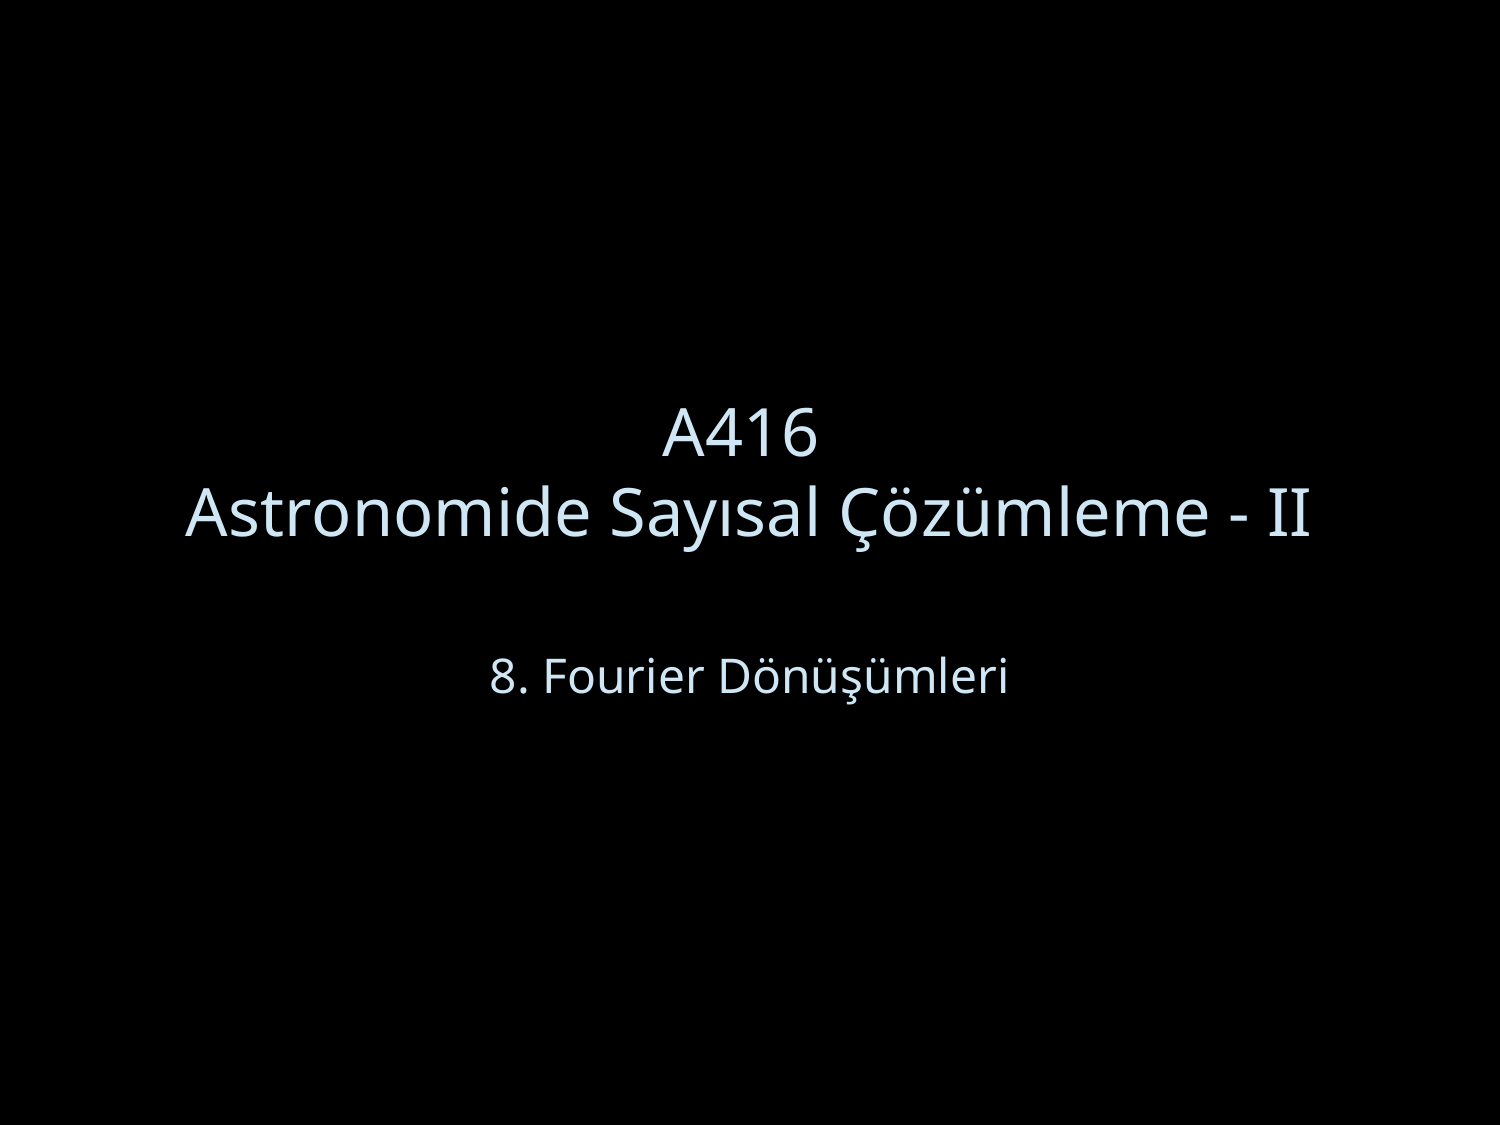

# A416 Astronomide Sayısal Çözümleme - II
8. Fourier Dönüşümleri